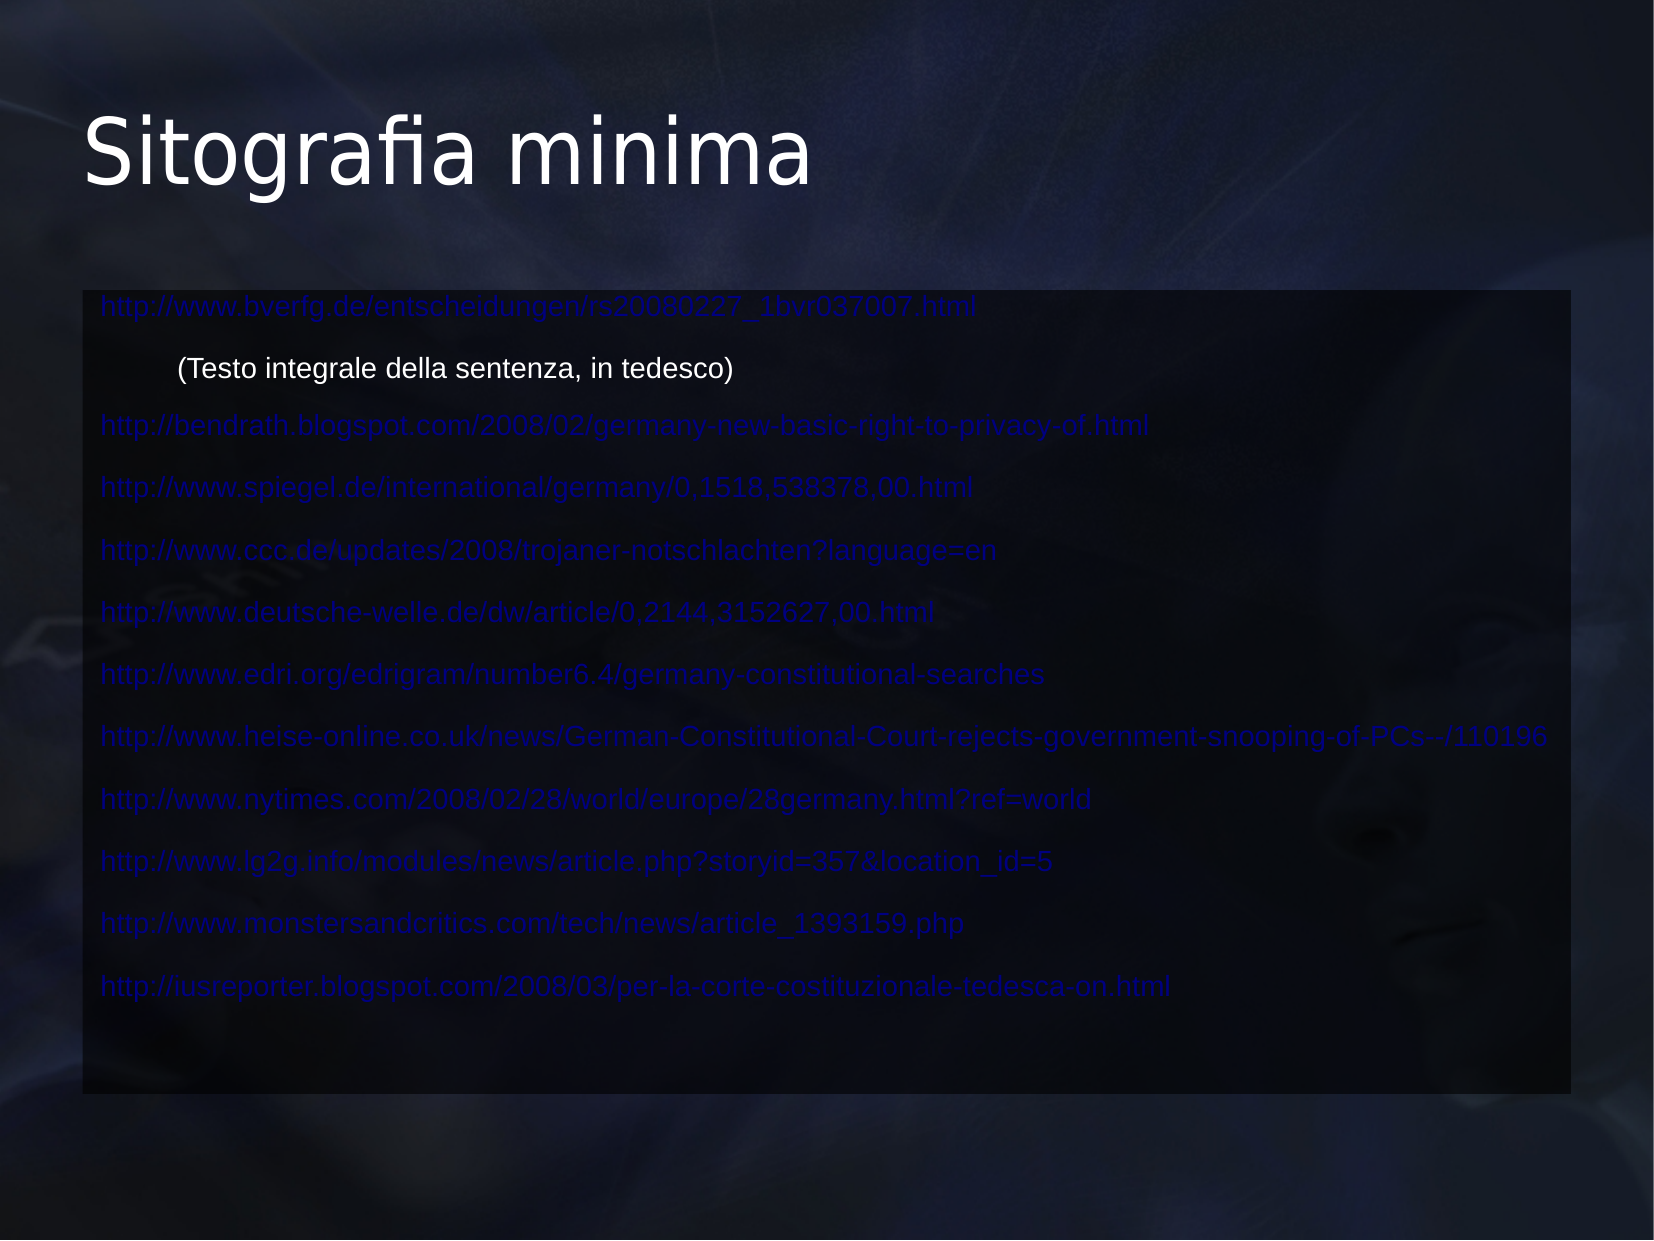

# Sitografia minima
http://www.bverfg.de/entscheidungen/rs20080227_1bvr037007.html
(Testo integrale della sentenza, in tedesco)
http://bendrath.blogspot.com/2008/02/germany-new-basic-right-to-privacy-of.html
http://www.spiegel.de/international/germany/0,1518,538378,00.html
http://www.ccc.de/updates/2008/trojaner-notschlachten?language=en
http://www.deutsche-welle.de/dw/article/0,2144,3152627,00.html
http://www.edri.org/edrigram/number6.4/germany-constitutional-searches
http://www.heise-online.co.uk/news/German-Constitutional-Court-rejects-government-snooping-of-PCs--/110196
http://www.nytimes.com/2008/02/28/world/europe/28germany.html?ref=world
http://www.lg2g.info/modules/news/article.php?storyid=357&location_id=5
http://www.monstersandcritics.com/tech/news/article_1393159.php
http://iusreporter.blogspot.com/2008/03/per-la-corte-costituzionale-tedesca-on.html